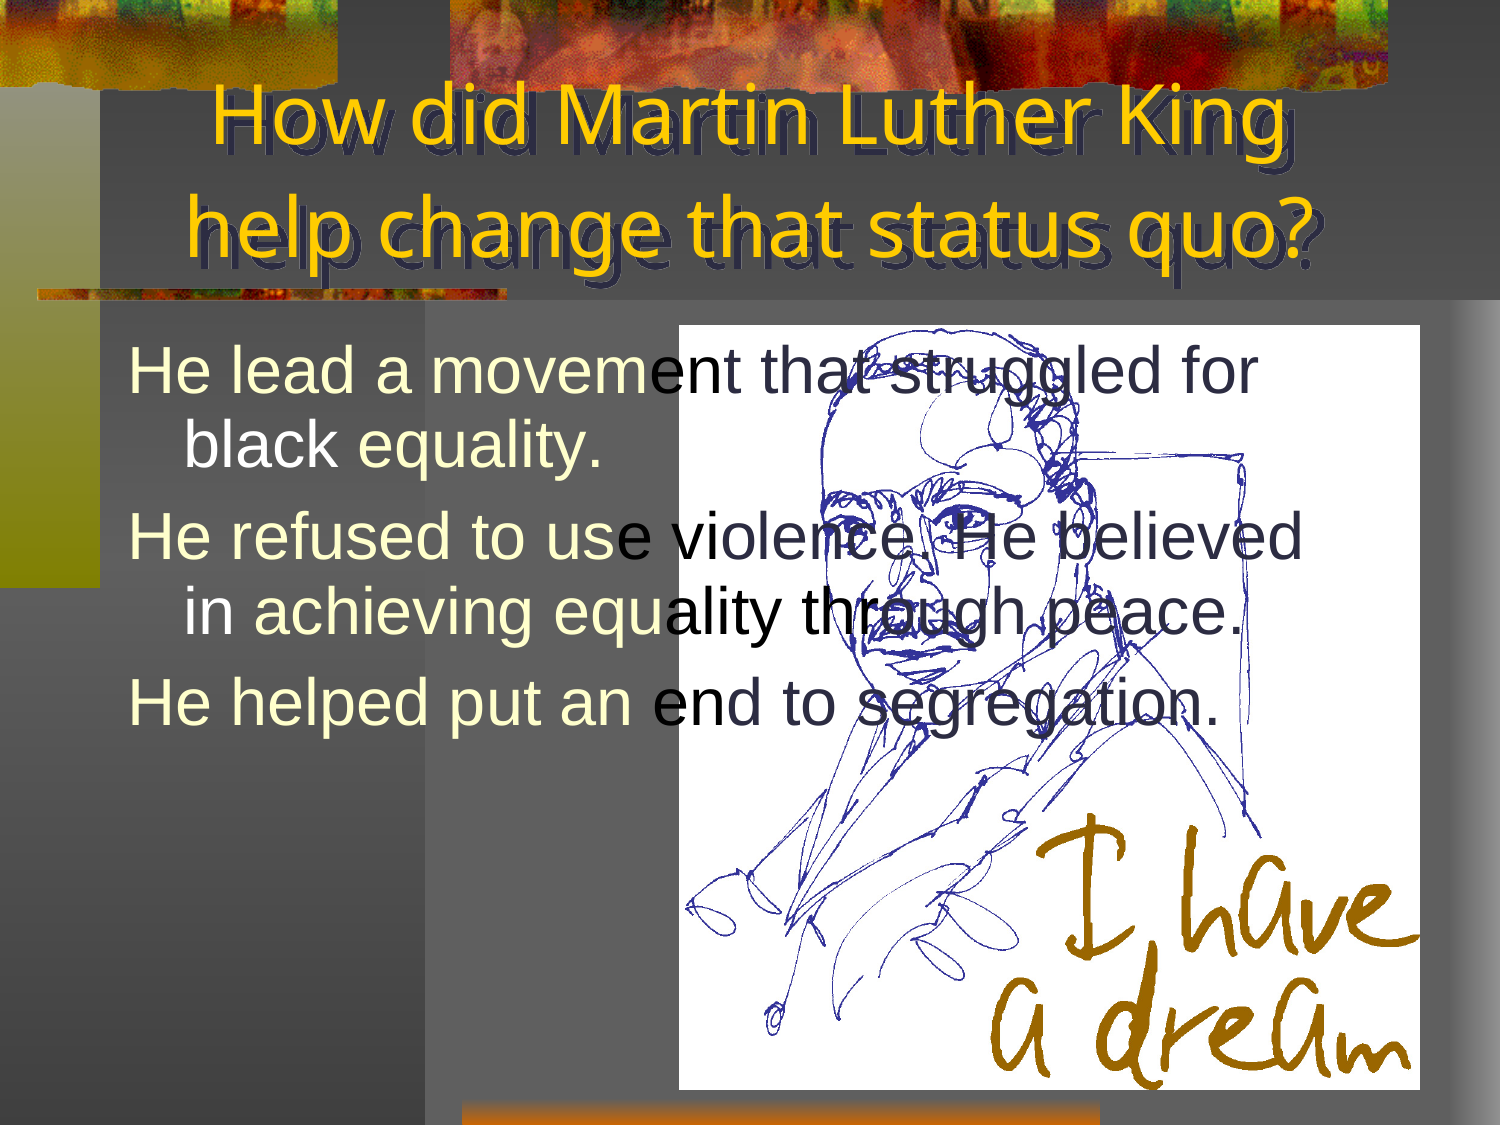

# How did Martin Luther King help change that status quo?
He lead a movement that struggled for black equality.
He refused to use violence. He believed in achieving equality through peace.
He helped put an end to segregation.